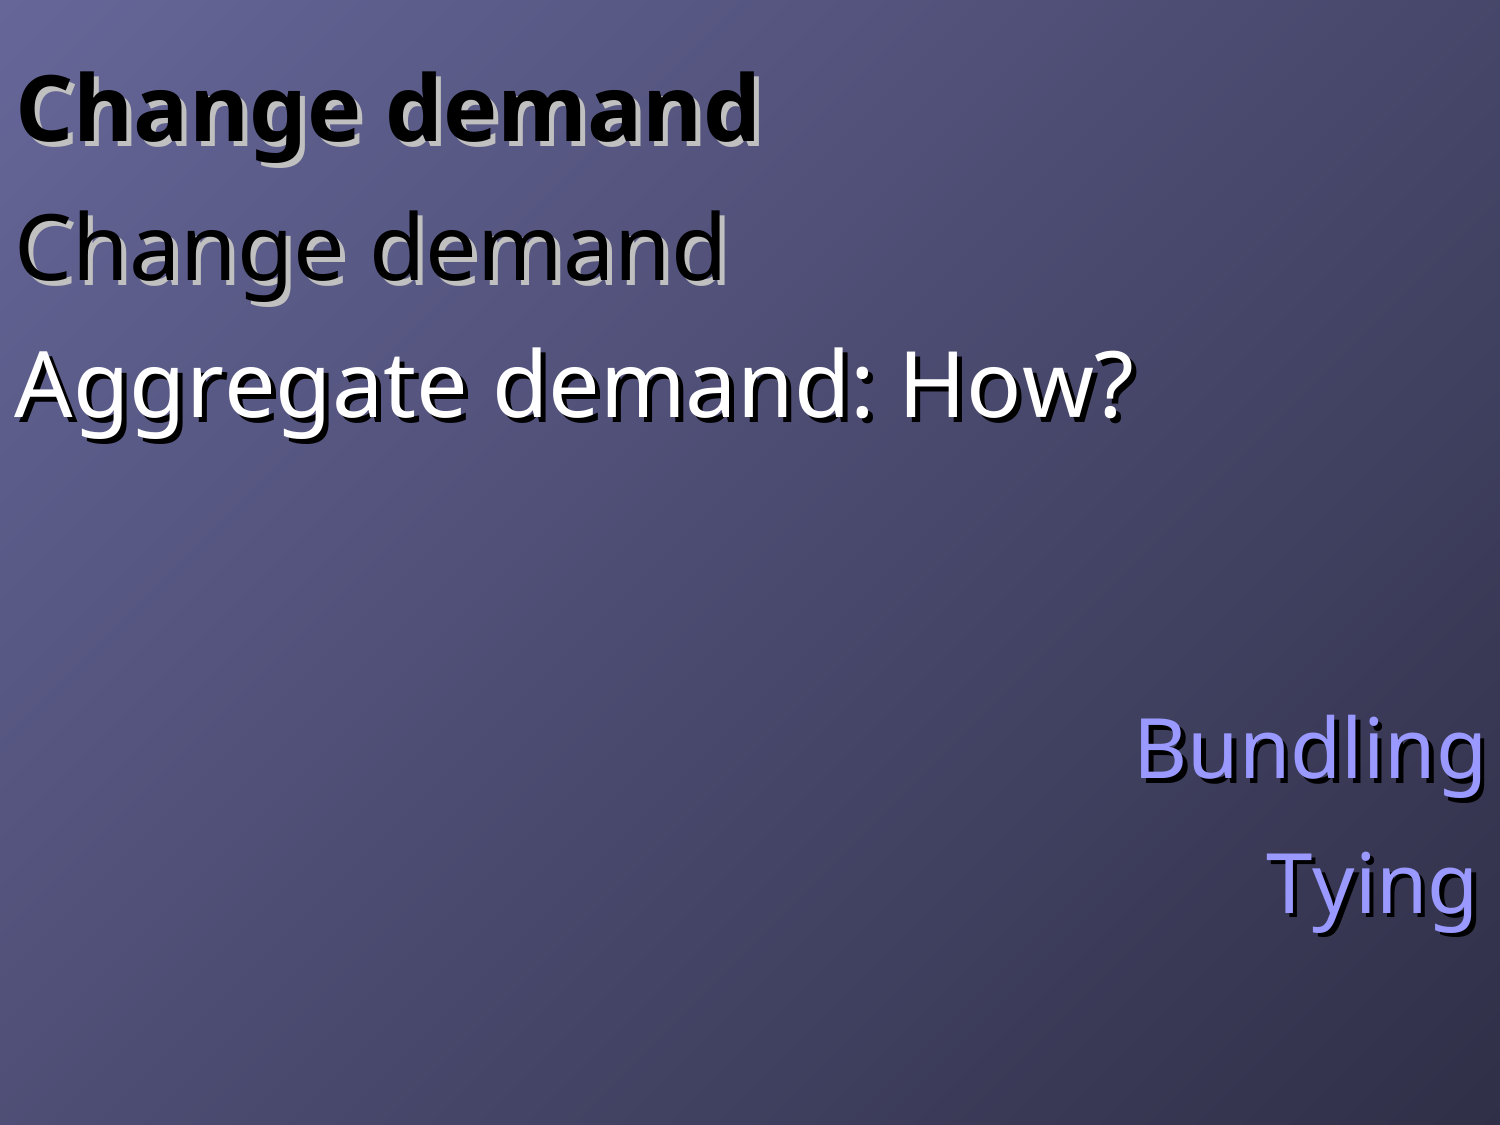

# Change demand
Change demand
Aggregate demand: How?
Bundling
Tying